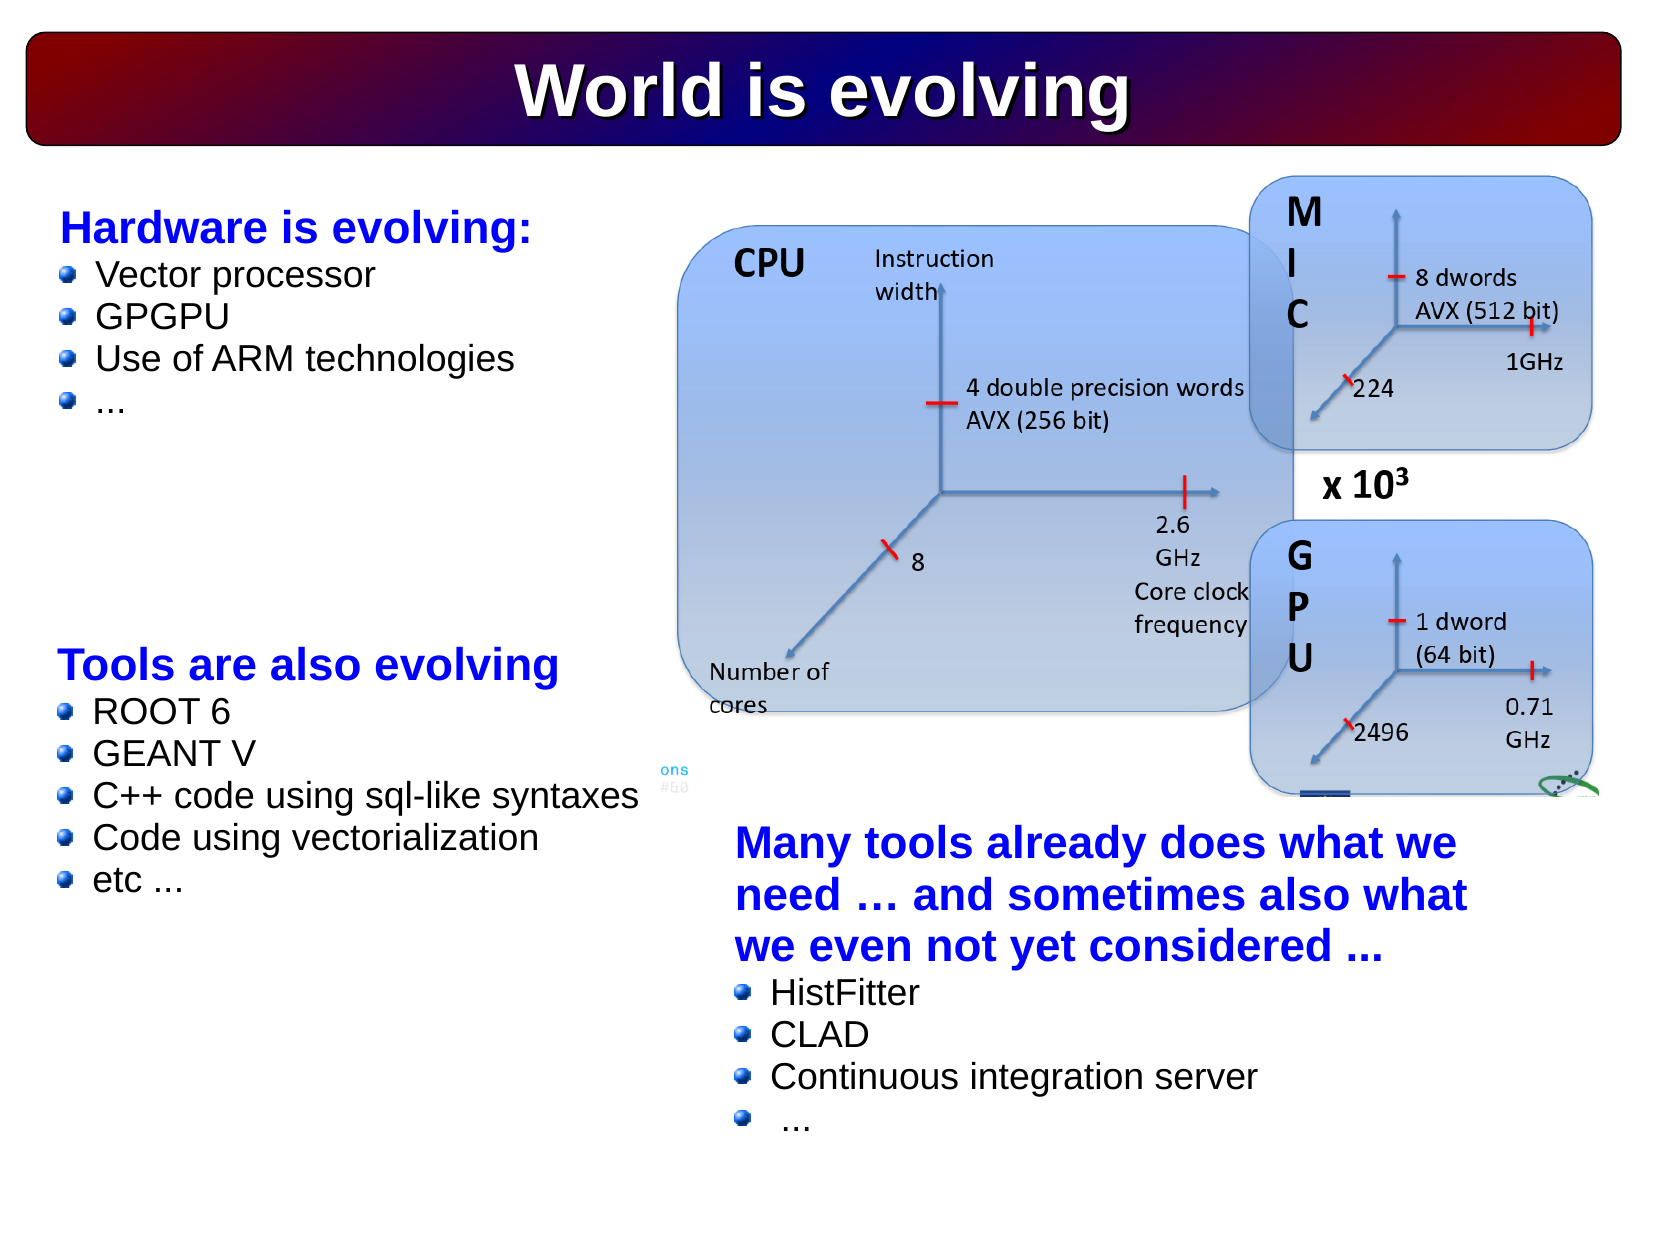

World is evolving
Hardware is evolving:
Vector processor
GPGPU
Use of ARM technologies
...
Tools are also evolving
ROOT 6
GEANT V
C++ code using sql-like syntaxes
Code using vectorialization
etc ...
Many tools already does what we
need … and sometimes also what
we even not yet considered ...
HistFitter
CLAD
Continuous integration server
 ...